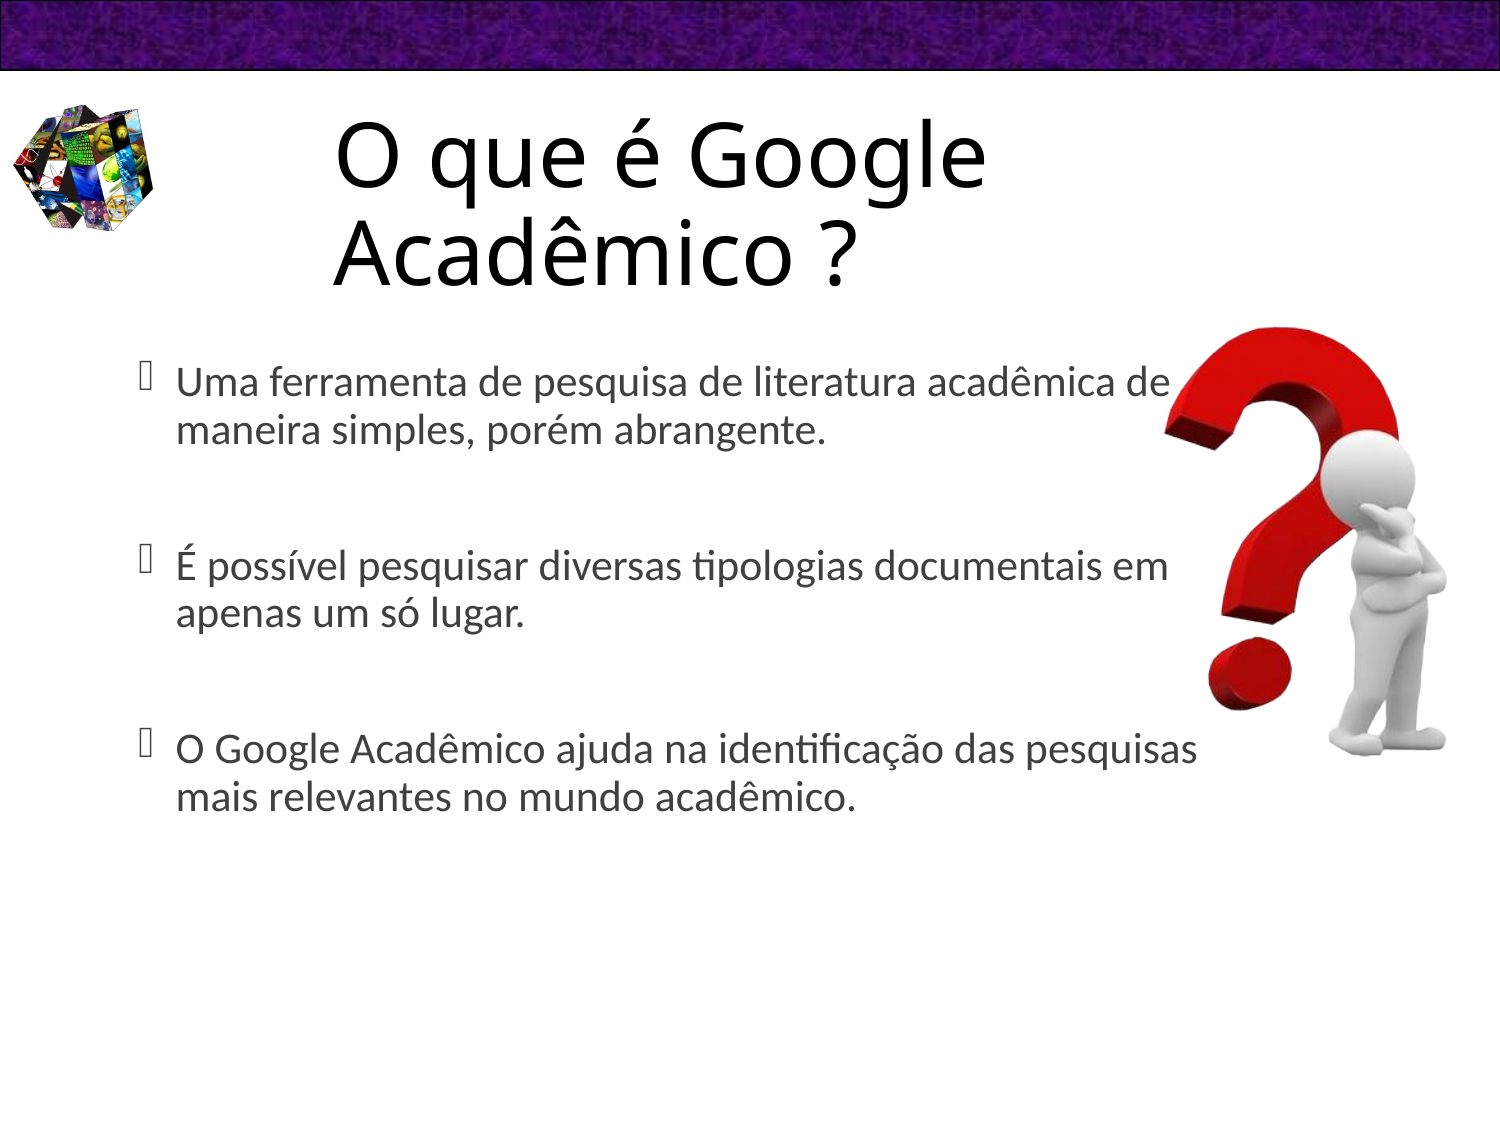

# O que é Google Acadêmico ?
Uma ferramenta de pesquisa de literatura acadêmica de maneira simples, porém abrangente.
É possível pesquisar diversas tipologias documentais em apenas um só lugar.
O Google Acadêmico ajuda na identificação das pesquisas mais relevantes no mundo acadêmico.